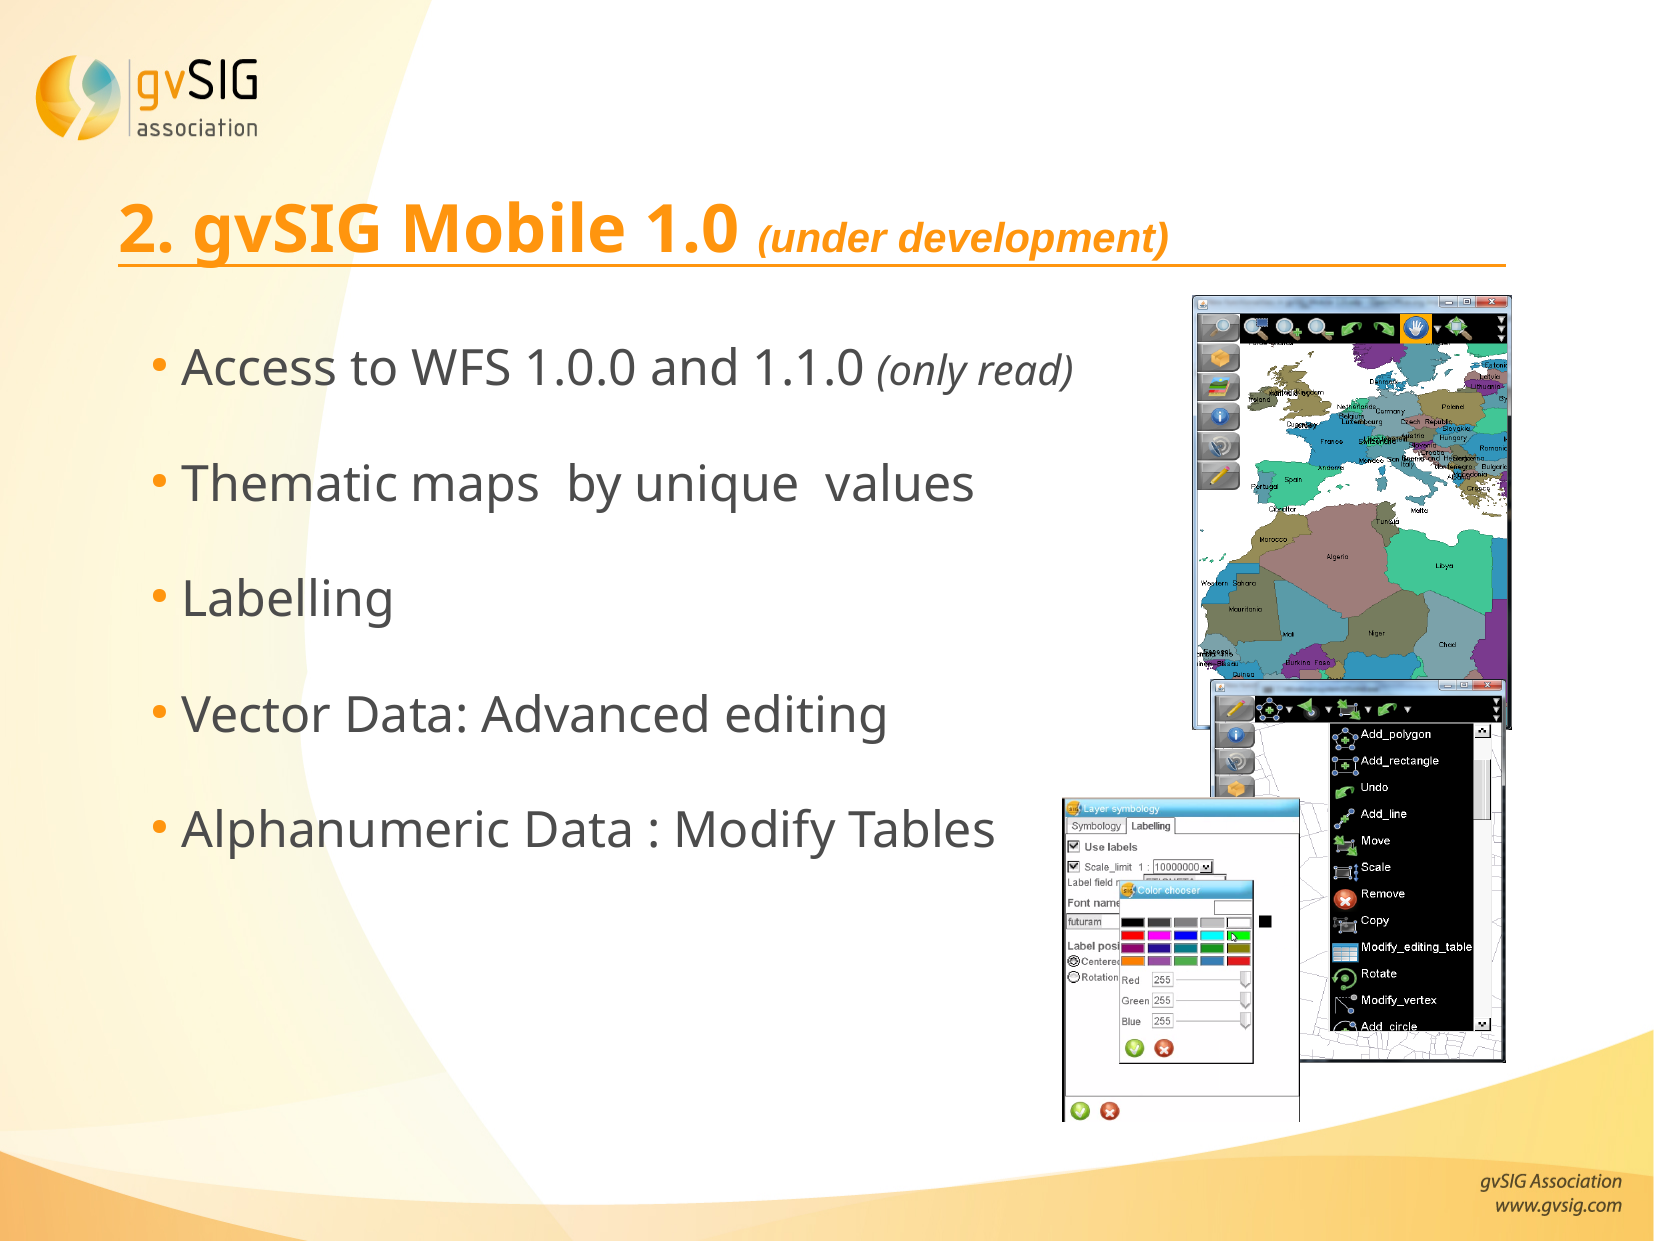

# 2. gvSIG Mobile 1.0 (under development)
 Access to WFS 1.0.0 and 1.1.0 (only read)
 Thematic maps by unique values
 Labelling
 Vector Data: Advanced editing
 Alphanumeric Data : Modify Tables